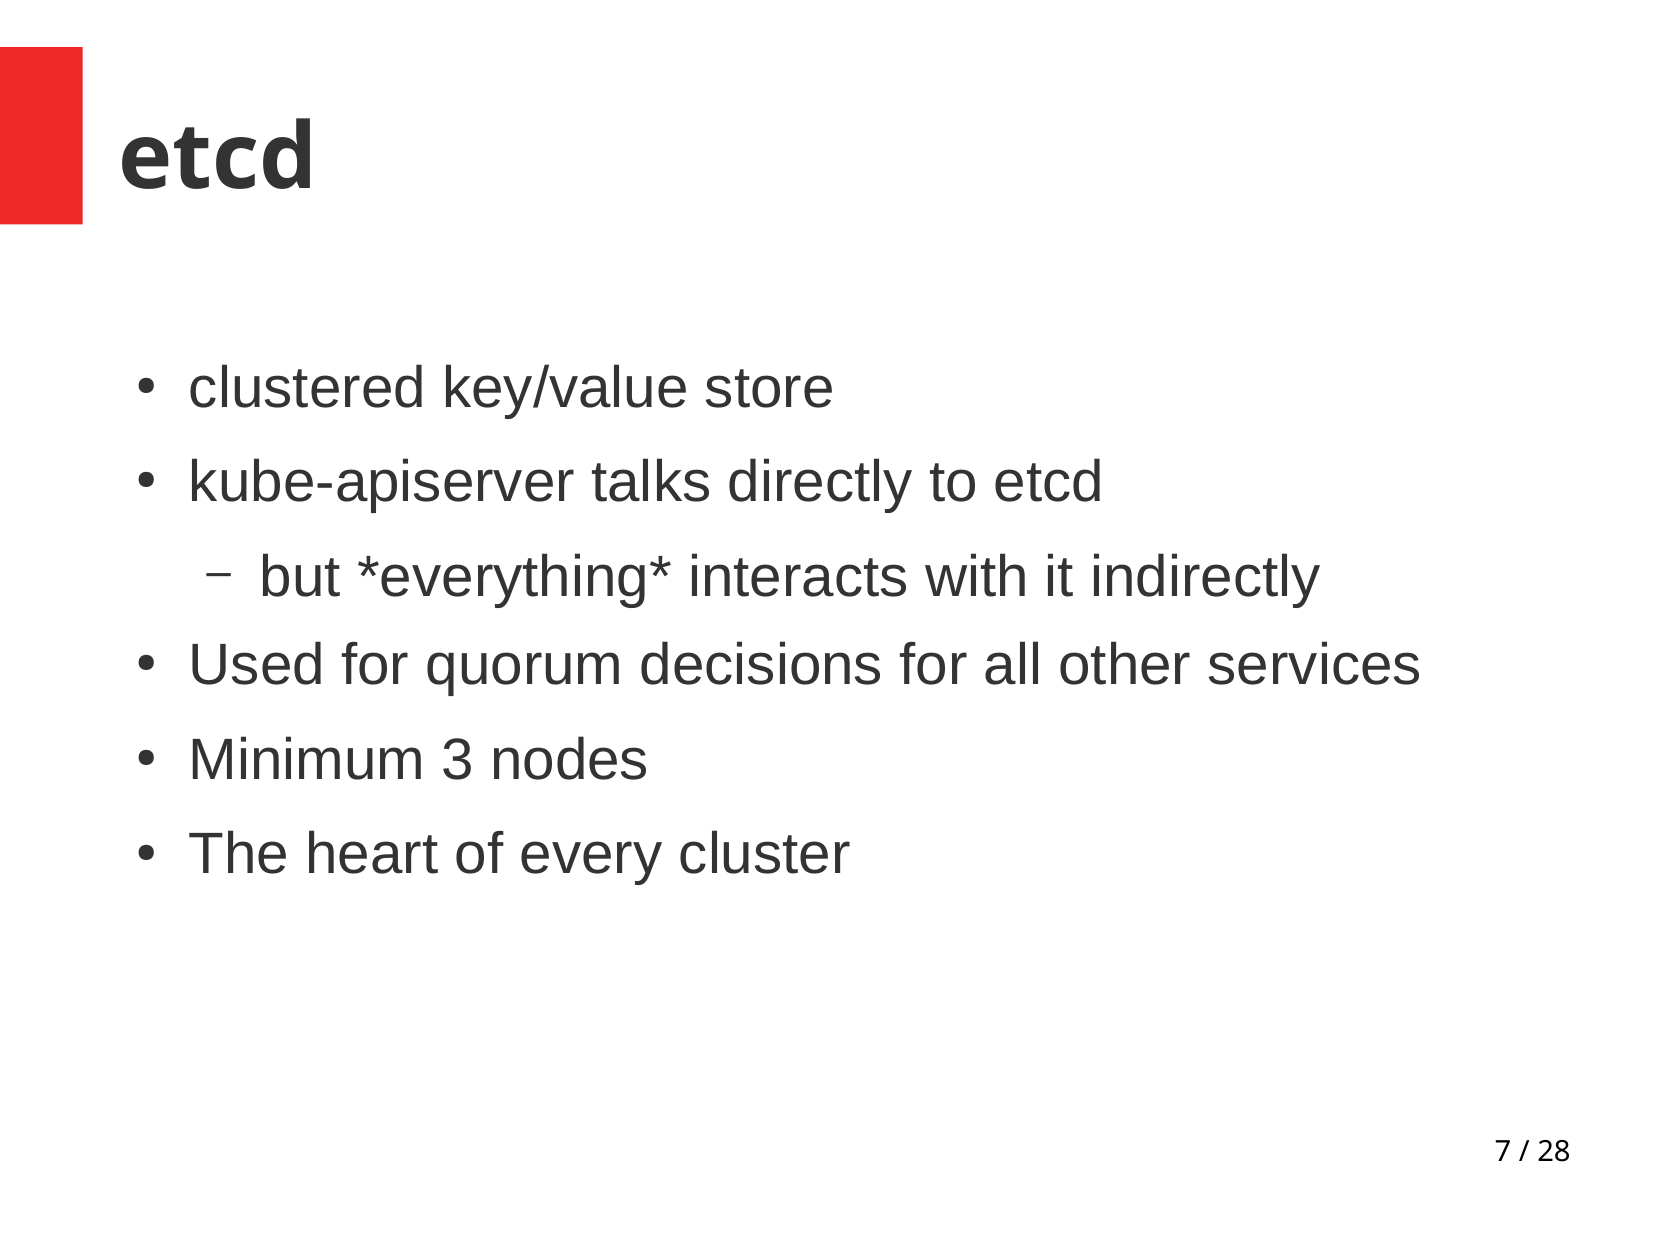

# etcd
clustered key/value store
kube-apiserver talks directly to etcd
but *everything* interacts with it indirectly
Used for quorum decisions for all other services
Minimum 3 nodes
The heart of every cluster
7